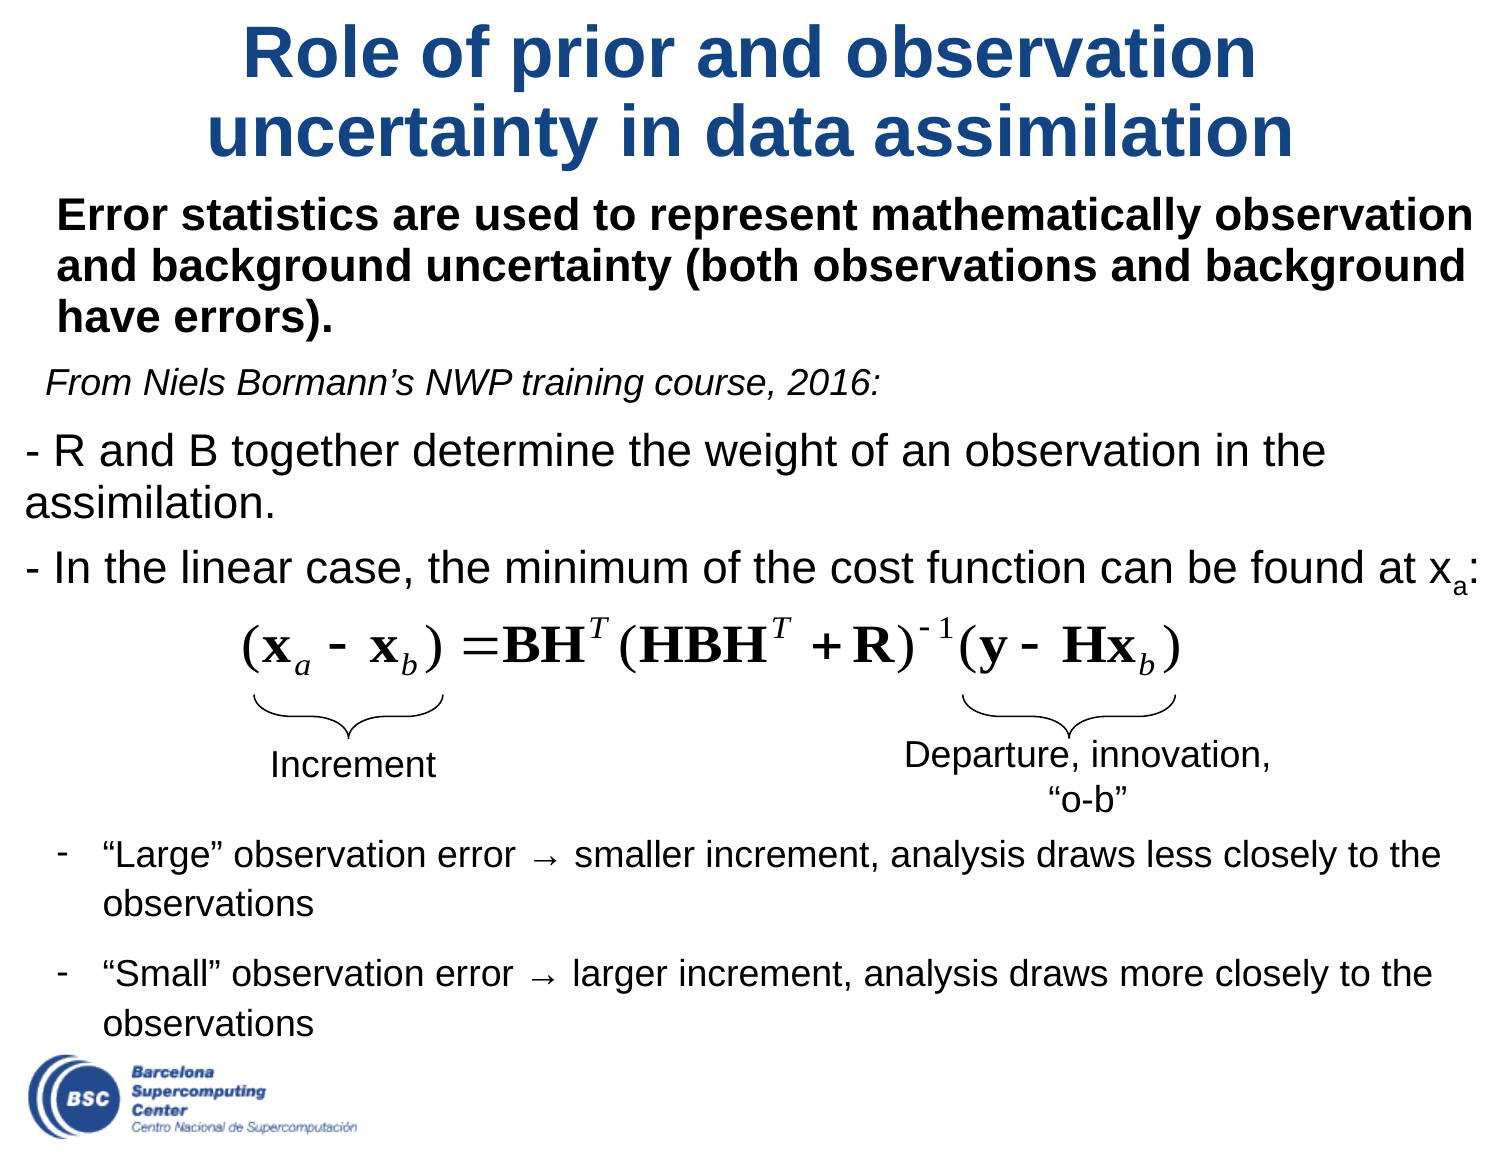

Role of prior and observation uncertainty in data assimilation
Error statistics are used to represent mathematically observation and background uncertainty (both observations and background have errors).
From Niels Bormann’s NWP training course, 2016:
- R and B together determine the weight of an observation in the assimilation.
- In the linear case, the minimum of the cost function can be found at xa:
Increment
Departure, innovation,
“o-b”
“Large” observation error → smaller increment, analysis draws less closely to the observations
“Small” observation error → larger increment, analysis draws more closely to the observations